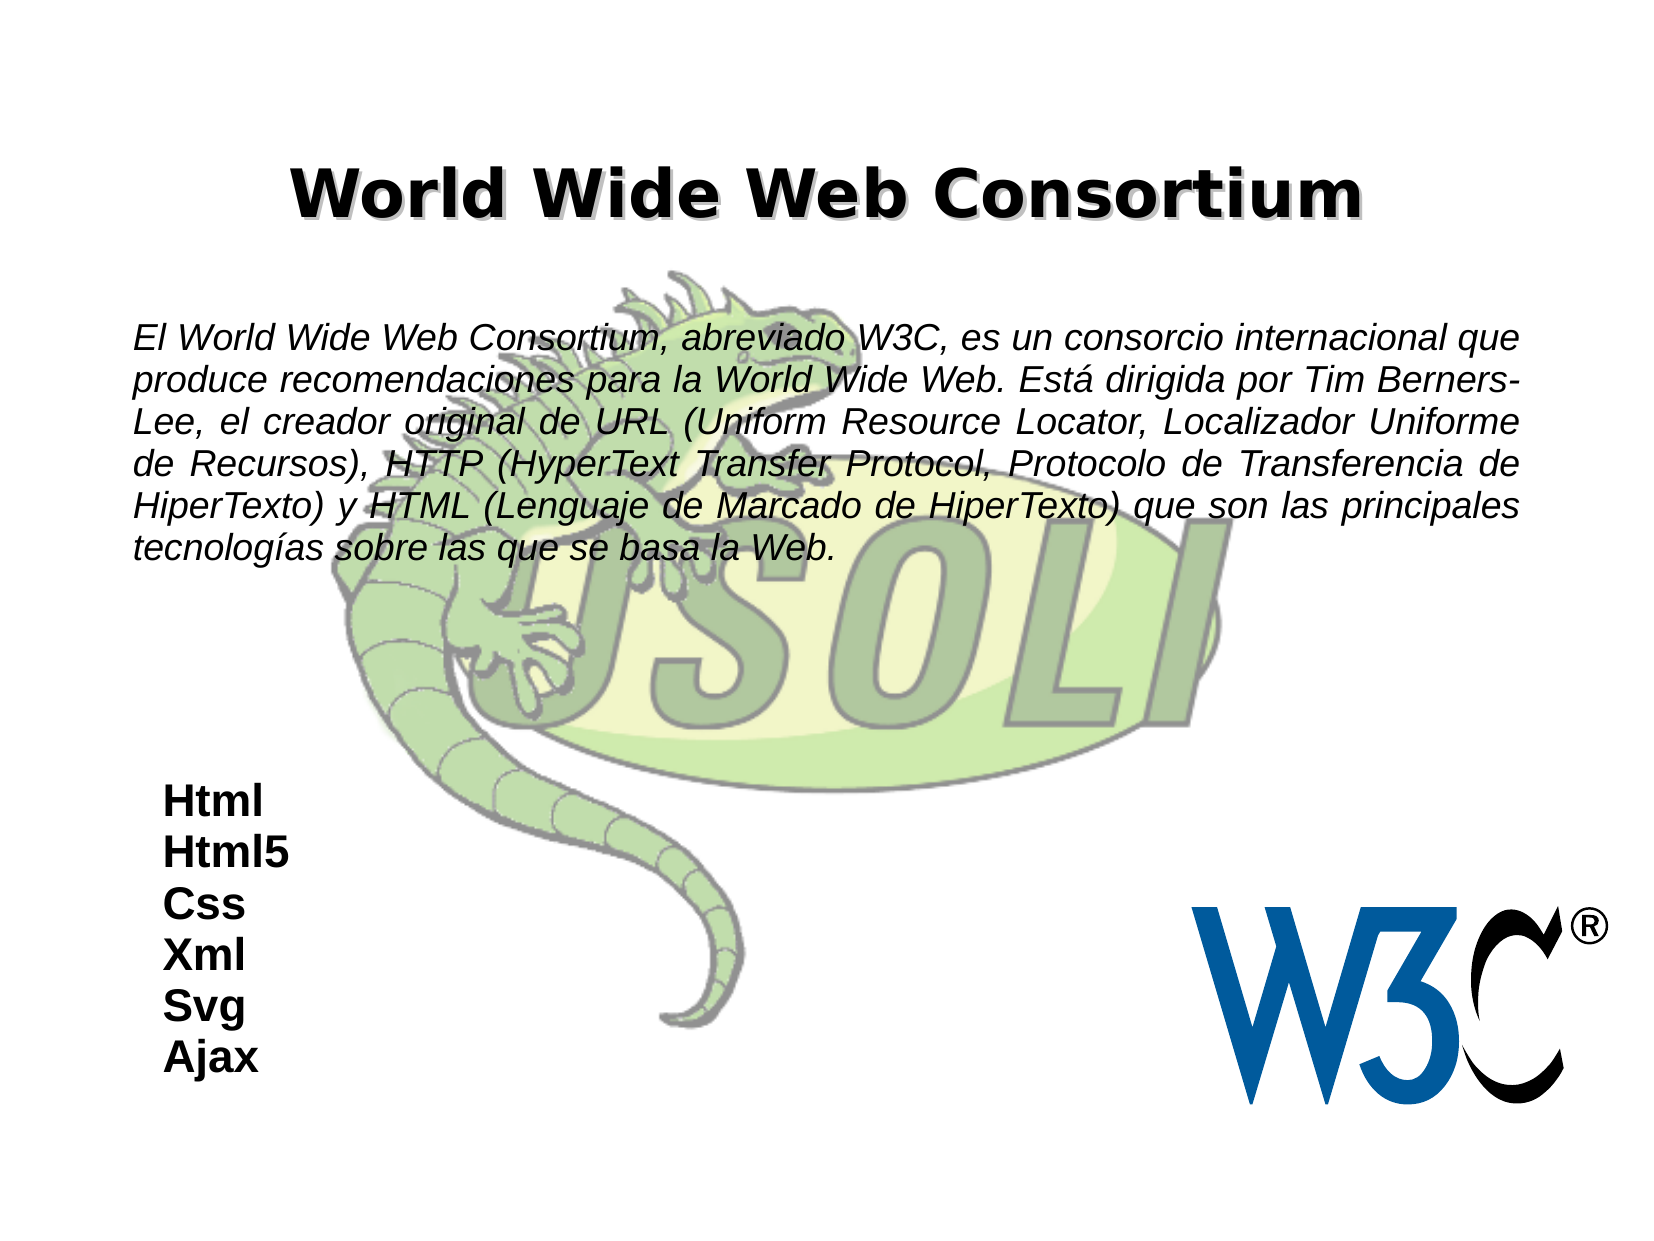

World Wide Web Consortium
El World Wide Web Consortium, abreviado W3C, es un consorcio internacional que produce recomendaciones para la World Wide Web. Está dirigida por Tim Berners-Lee, el creador original de URL (Uniform Resource Locator, Localizador Uniforme de Recursos), HTTP (HyperText Transfer Protocol, Protocolo de Transferencia de HiperTexto) y HTML (Lenguaje de Marcado de HiperTexto) que son las principales tecnologías sobre las que se basa la Web.
Html
Html5
Css
Xml
Svg
Ajax